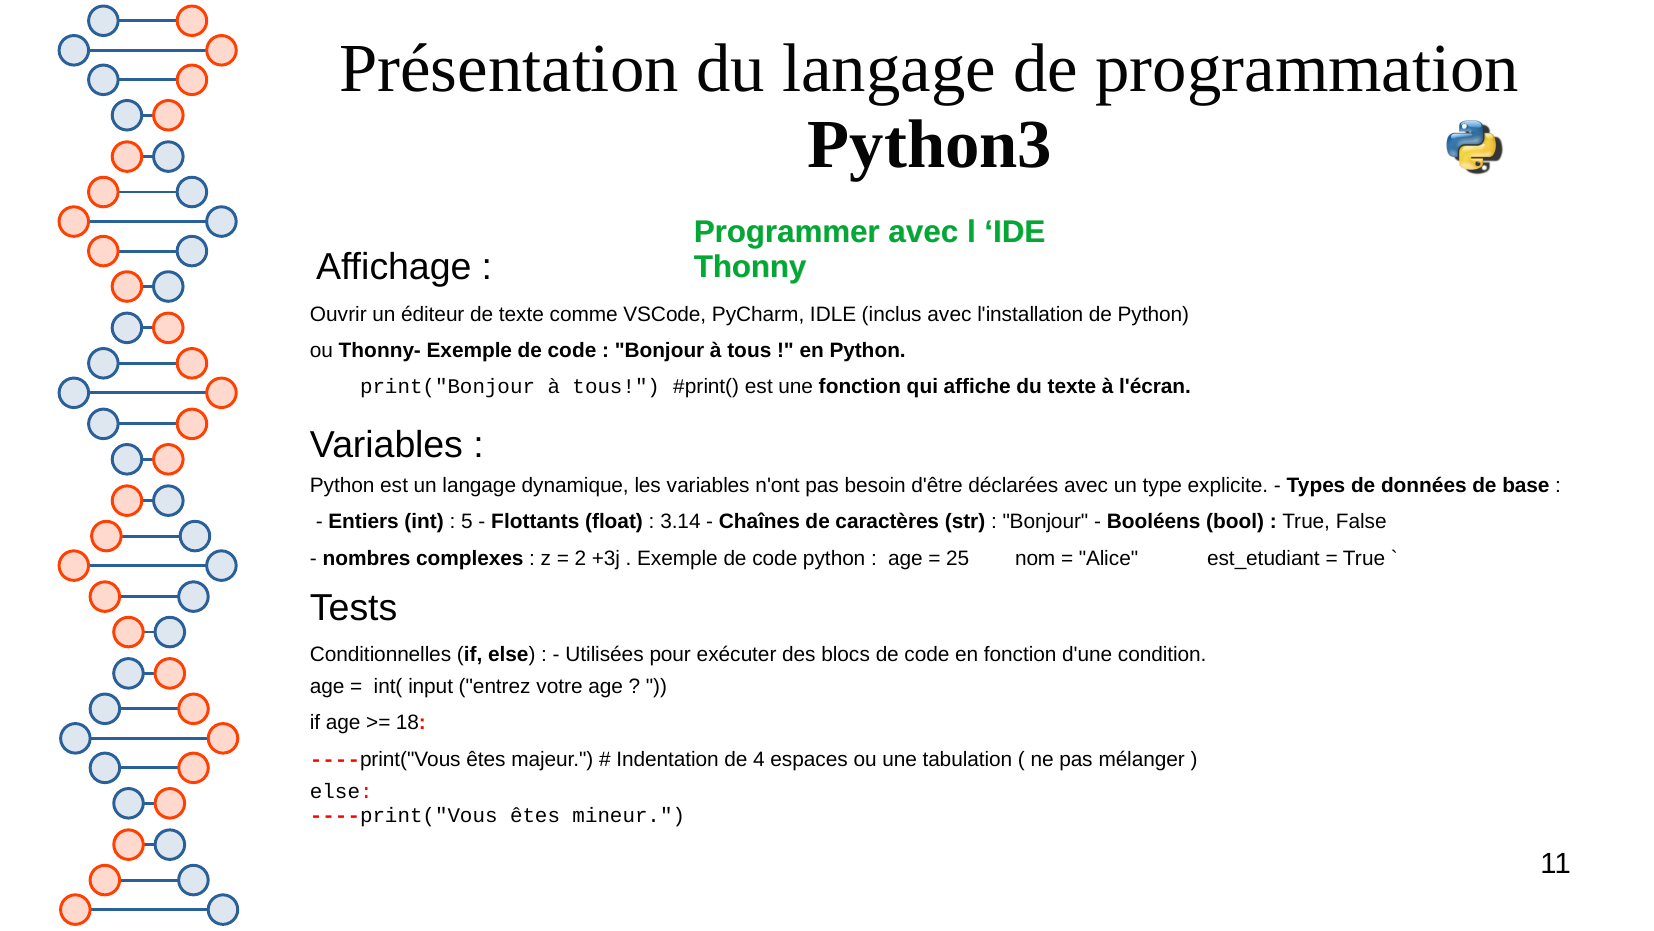

# Présentation du langage de programmation Python3
Programmer avec l ‘IDE Thonny
Affichage :
Ouvrir un éditeur de texte comme VSCode, PyCharm, IDLE (inclus avec l'installation de Python)
ou Thonny- Exemple de code : "Bonjour à tous !" en Python.
 print("Bonjour à tous!") #print() est une fonction qui affiche du texte à l'écran.
Variables :
Python est un langage dynamique, les variables n'ont pas besoin d'être déclarées avec un type explicite. - Types de données de base :
 - Entiers (int) : 5 - Flottants (float) : 3.14 - Chaînes de caractères (str) : "Bonjour" - Booléens (bool) : True, False
- nombres complexes : z = 2 +3j . Exemple de code python : age = 25 nom = "Alice" est_etudiant = True `
Tests
Conditionnelles (if, else) : - Utilisées pour exécuter des blocs de code en fonction d'une condition.
age = int( input ("entrez votre age ? "))
if age >= 18:
----print("Vous êtes majeur.") # Indentation de 4 espaces ou une tabulation ( ne pas mélanger )
else:
----print("Vous êtes mineur.")
11